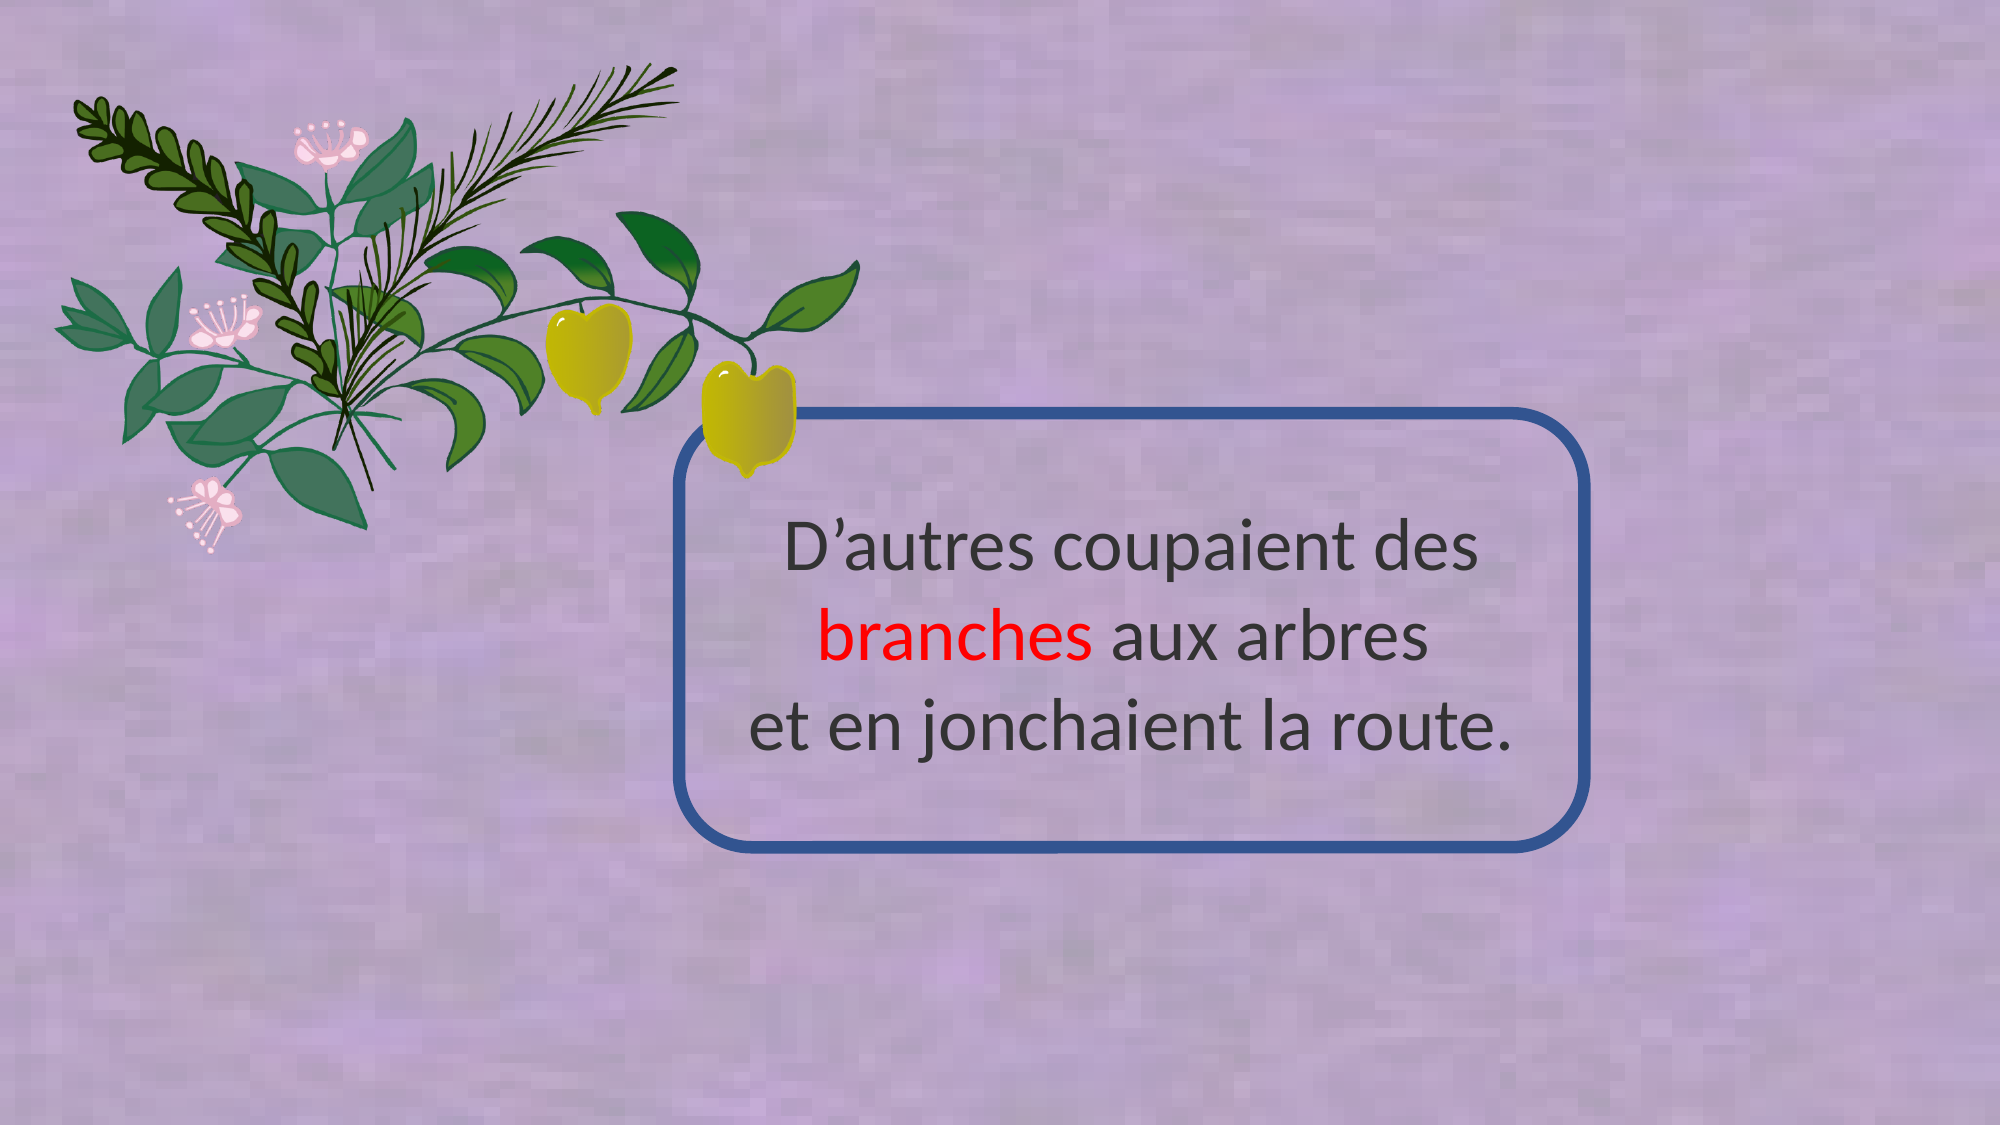

D’autres coupaient des branches aux arbres
et en jonchaient la route.